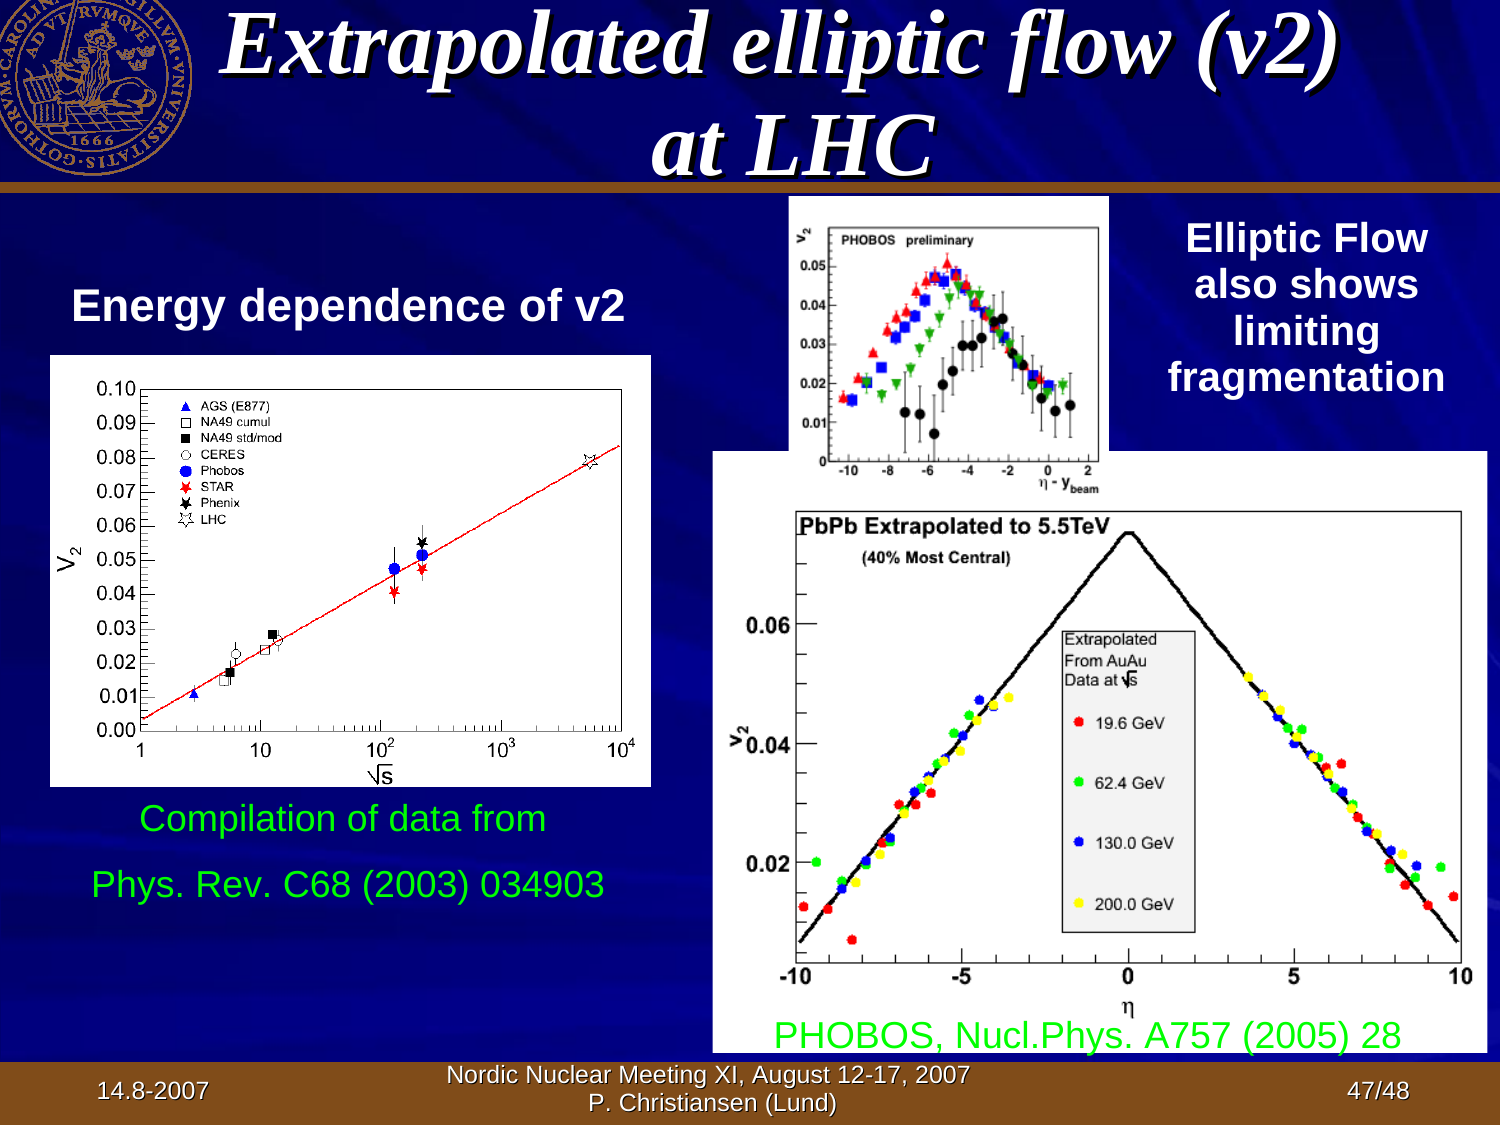

# Extrapolated elliptic flow (v2) at LHC
Elliptic Flow
also shows limiting fragmentation
Energy dependence of v2
Compilation of data from
Phys. Rev. C68 (2003) 034903
PHOBOS, Nucl.Phys. A757 (2005) 28
47